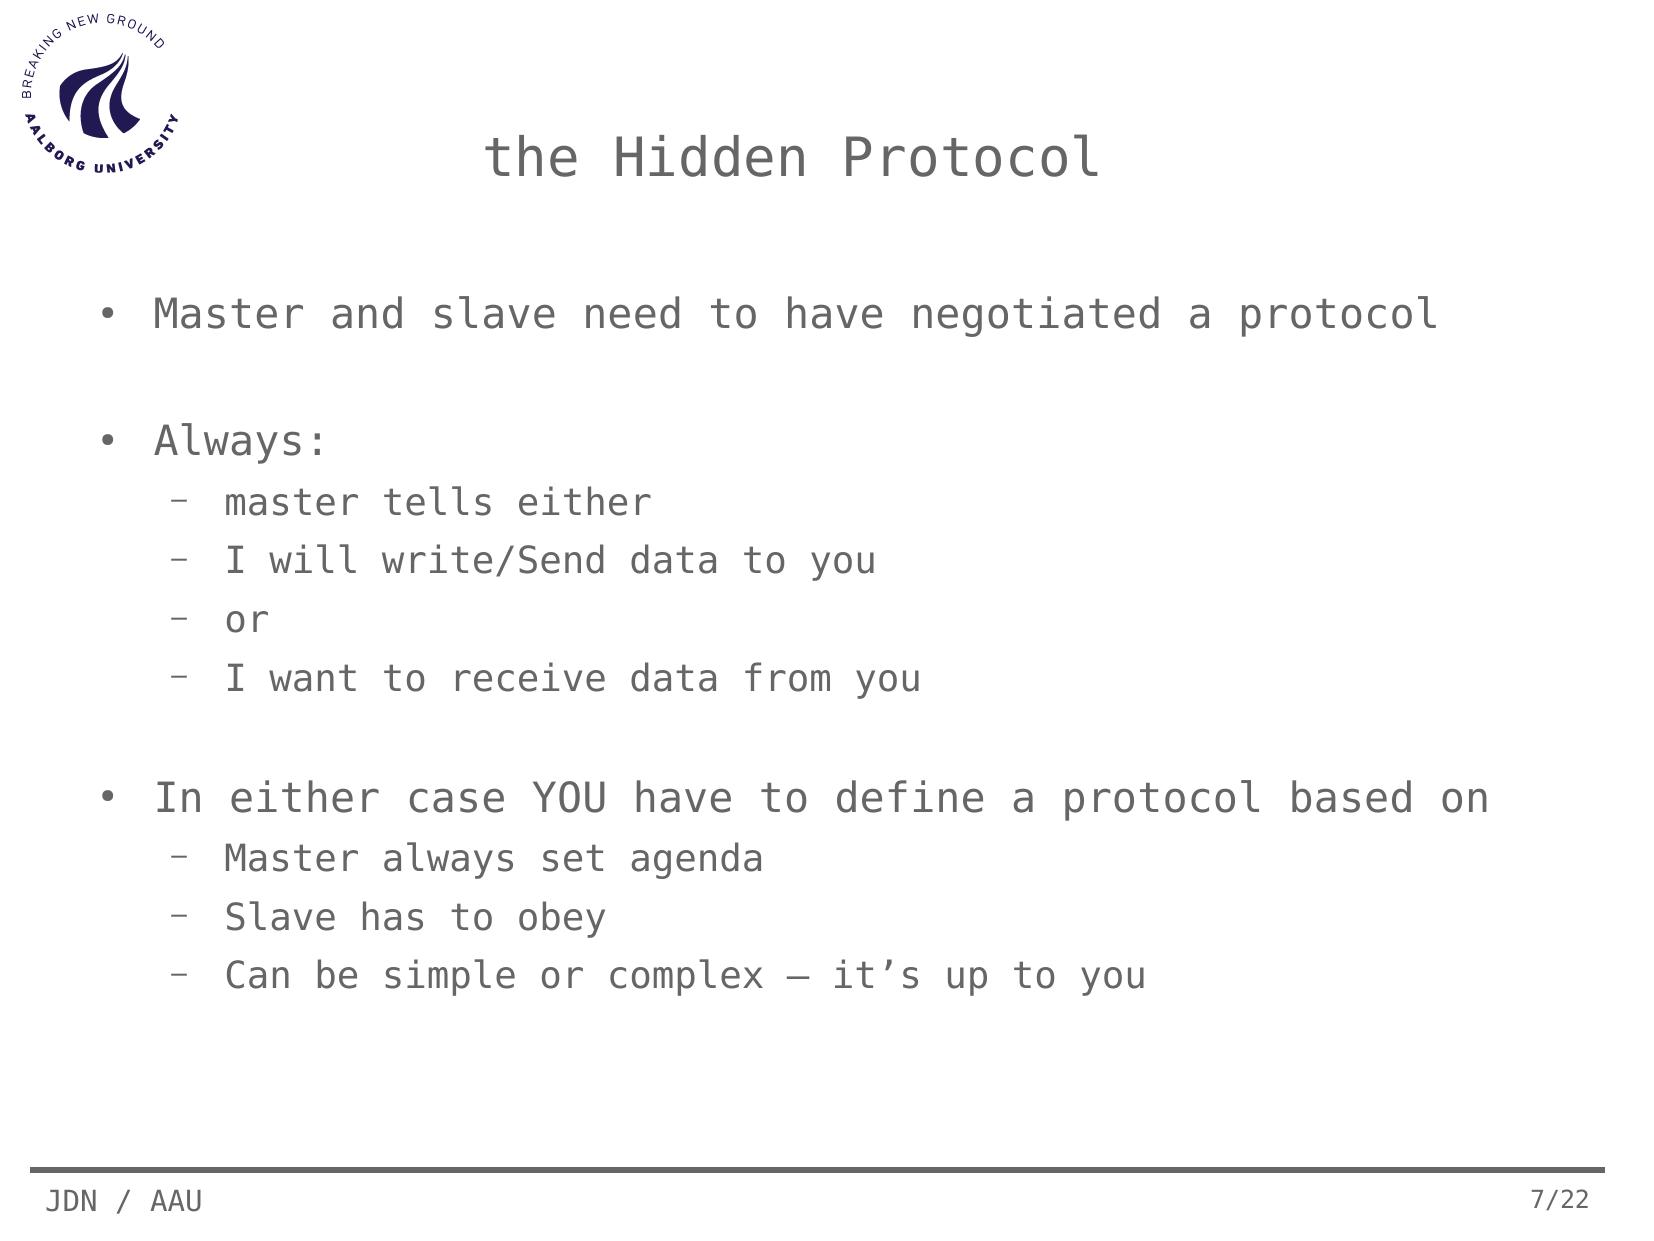

# the Hidden Protocol
Master and slave need to have negotiated a protocol
Always:
master tells either
I will write/Send data to you
or
I want to receive data from you
In either case YOU have to define a protocol based on
Master always set agenda
Slave has to obey
Can be simple or complex – it’s up to you